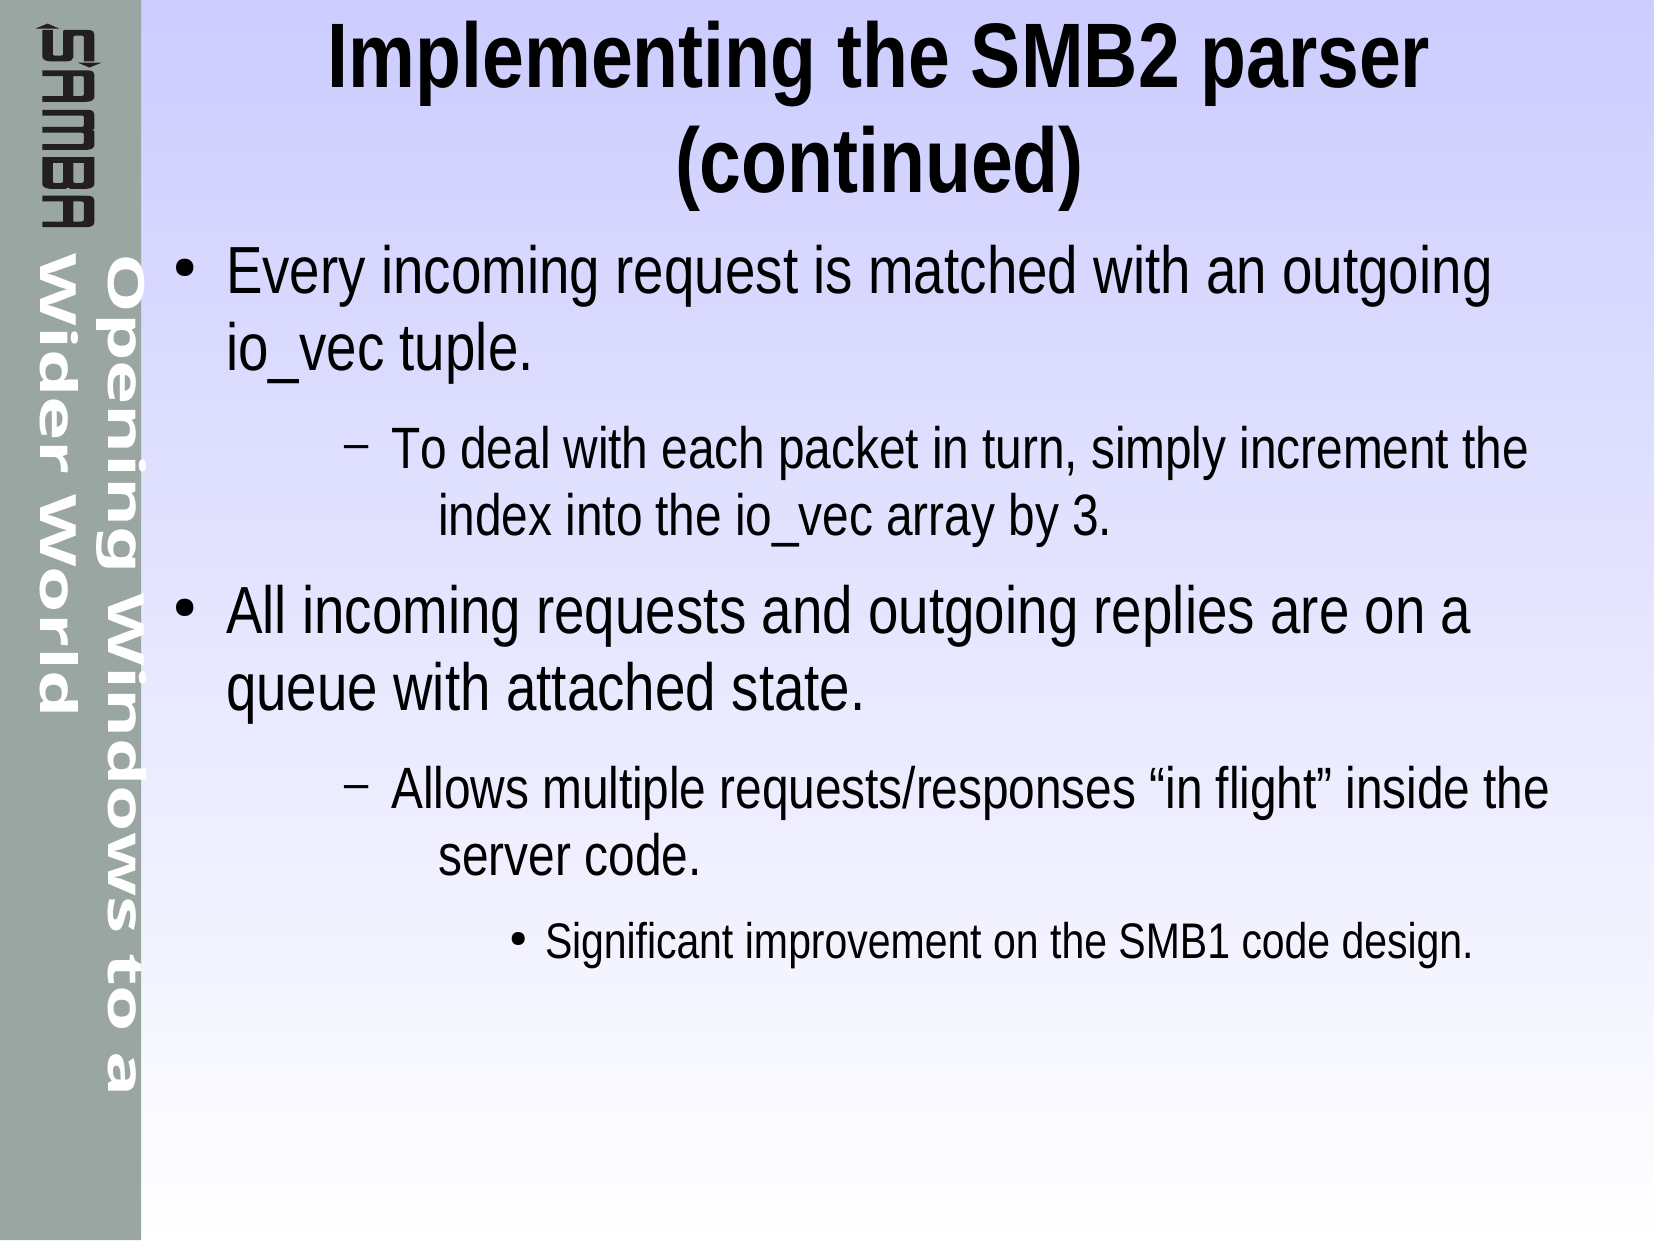

# Implementing the SMB2 parser (continued)
Every incoming request is matched with an outgoing io_vec tuple.
To deal with each packet in turn, simply increment the index into the io_vec array by 3.
All incoming requests and outgoing replies are on a queue with attached state.
Allows multiple requests/responses “in flight” inside the server code.
Significant improvement on the SMB1 code design.